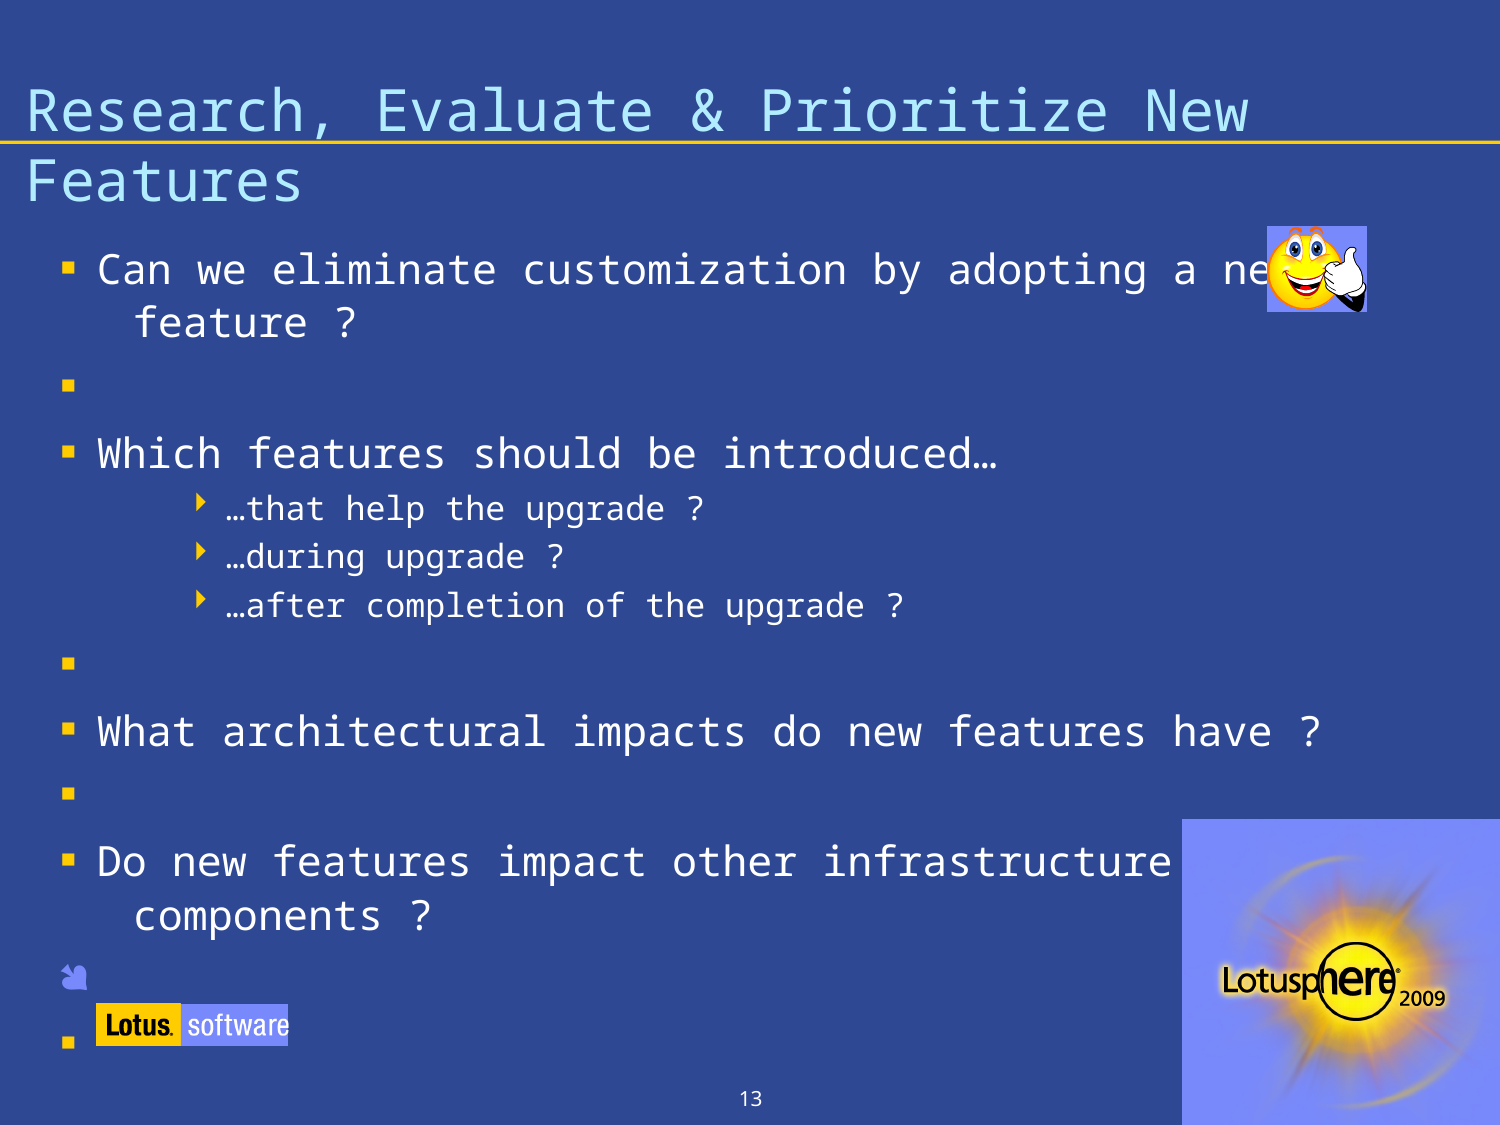

# Research, Evaluate & Prioritize New Features
Can we eliminate customization by adopting a new feature ?
Which features should be introduced…
…that help the upgrade ?
…during upgrade ?
…after completion of the upgrade ?
What architectural impacts do new features have ?
Do new features impact other infrastructure components ?
13